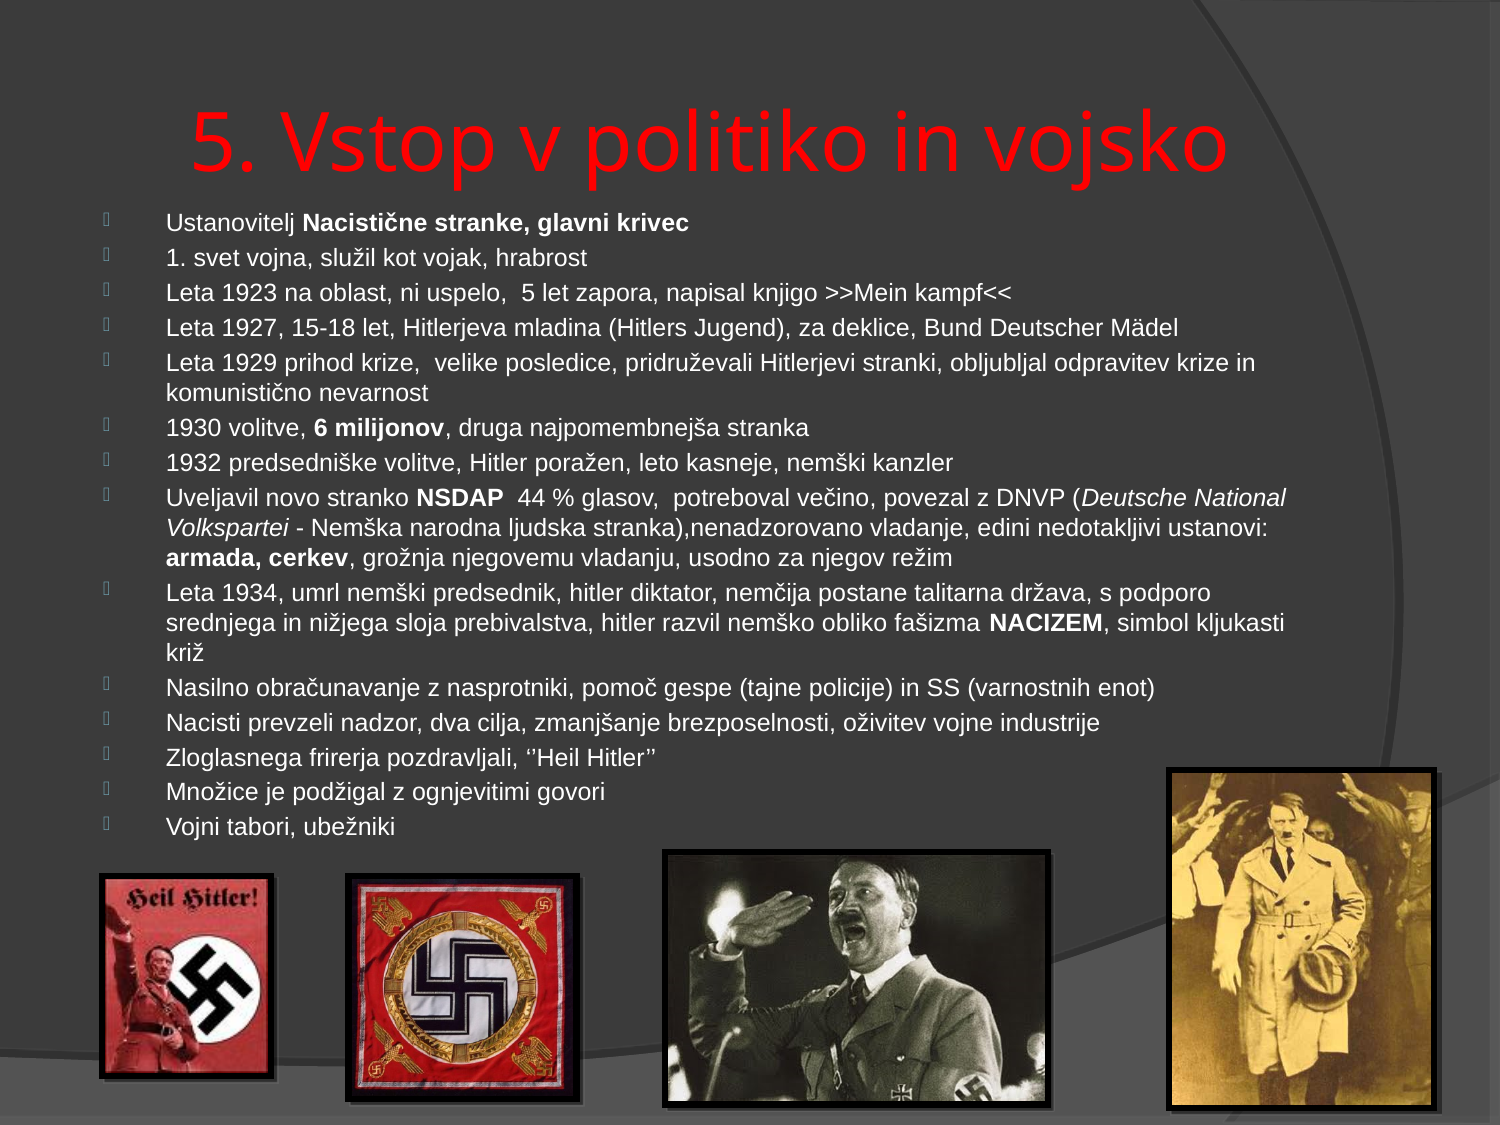

# 5. Vstop v politiko in vojsko
Ustanovitelj Nacistične stranke, glavni krivec
1. svet vojna, služil kot vojak, hrabrost
Leta 1923 na oblast, ni uspelo, 5 let zapora, napisal knjigo >>Mein kampf<<
Leta 1927, 15-18 let, Hitlerjeva mladina (Hitlers Jugend), za deklice, Bund Deutscher Mädel
Leta 1929 prihod krize, velike posledice, pridruževali Hitlerjevi stranki, obljubljal odpravitev krize in komunistično nevarnost
1930 volitve, 6 milijonov, druga najpomembnejša stranka
1932 predsedniške volitve, Hitler poražen, leto kasneje, nemški kanzler
Uveljavil novo stranko NSDAP 44 % glasov, potreboval večino, povezal z DNVP (Deutsche National Volkspartei - Nemška narodna ljudska stranka),nenadzorovano vladanje, edini nedotakljivi ustanovi: armada, cerkev, grožnja njegovemu vladanju, usodno za njegov režim
Leta 1934, umrl nemški predsednik, hitler diktator, nemčija postane talitarna država, s podporo srednjega in nižjega sloja prebivalstva, hitler razvil nemško obliko fašizma NACIZEM, simbol kljukasti križ
Nasilno obračunavanje z nasprotniki, pomoč gespe (tajne policije) in SS (varnostnih enot)
Nacisti prevzeli nadzor, dva cilja, zmanjšanje brezposelnosti, oživitev vojne industrije
Zloglasnega frirerja pozdravljali, ‘’Heil Hitler’’
Množice je podžigal z ognjevitimi govori
Vojni tabori, ubežniki